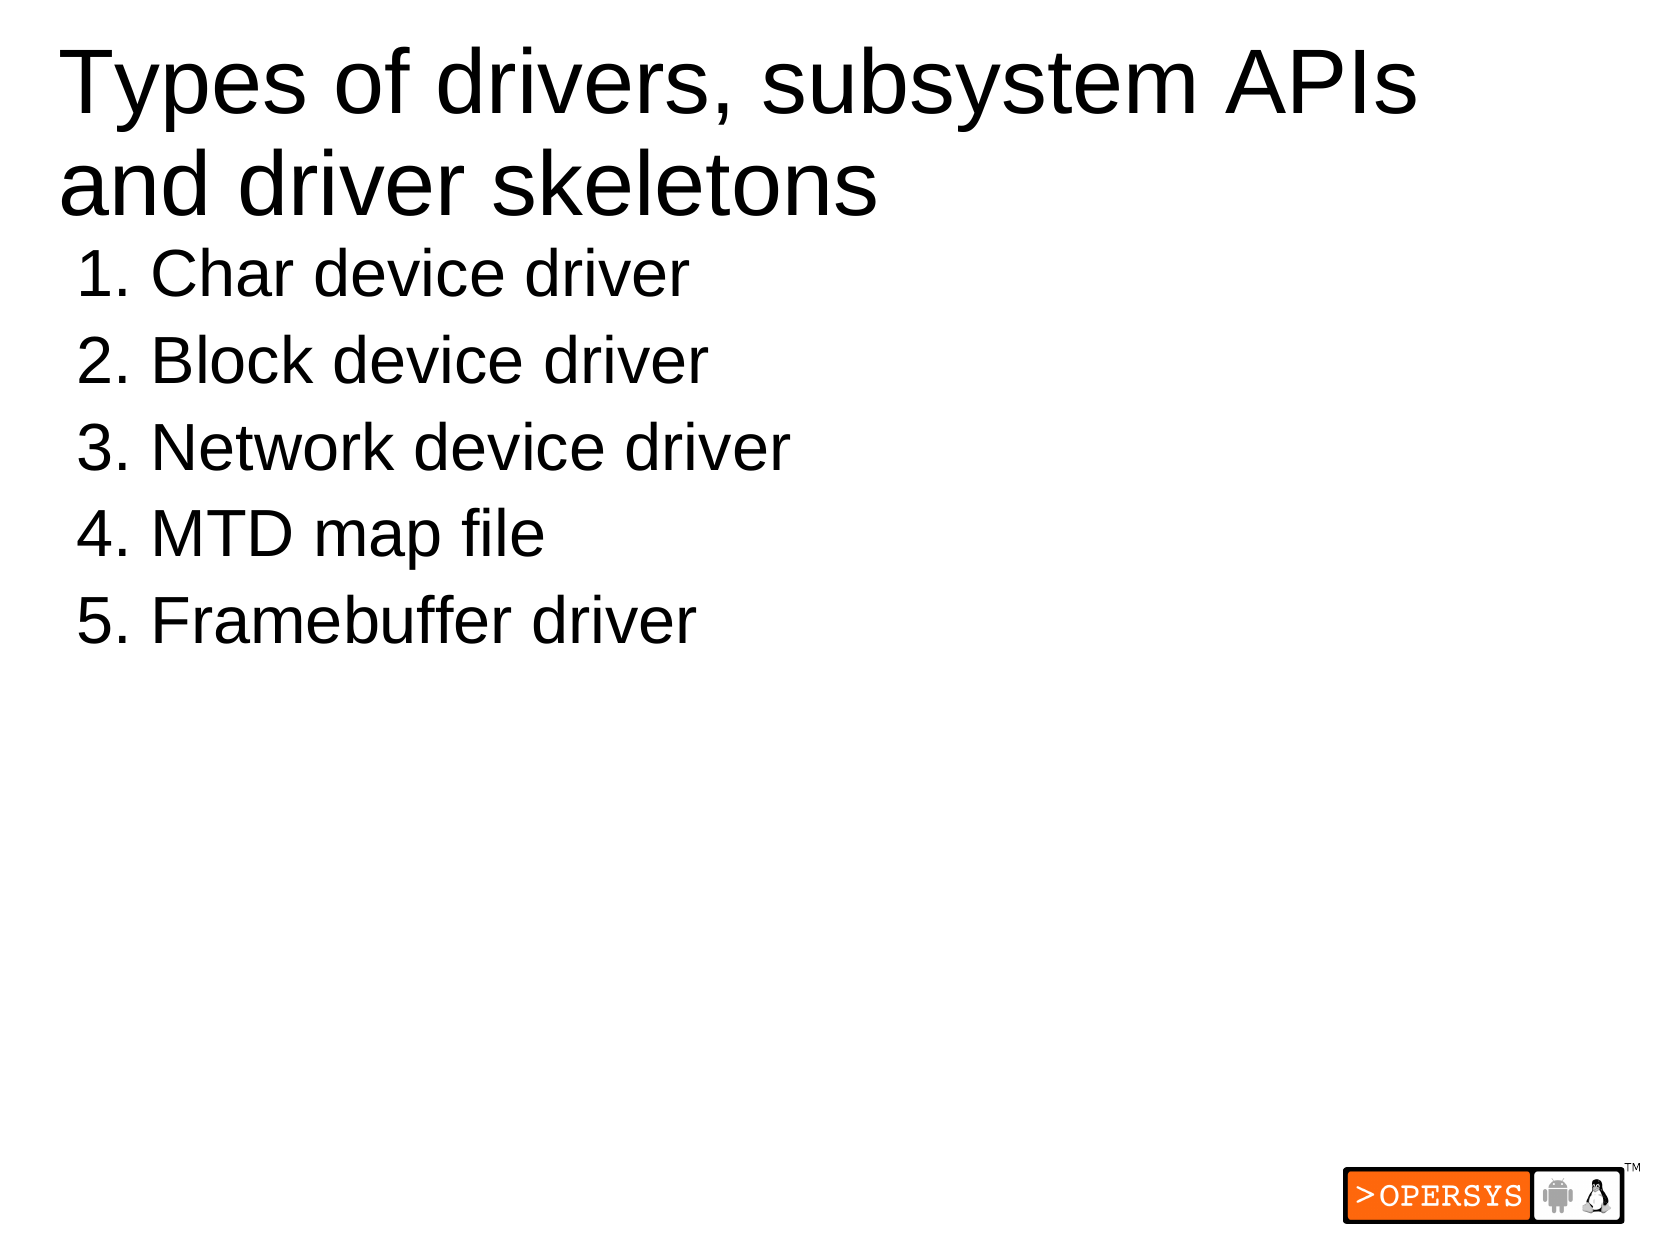

# Types of drivers, subsystem APIs and driver skeletons
 Char device driver
 Block device driver
 Network device driver
 MTD map file
 Framebuffer driver